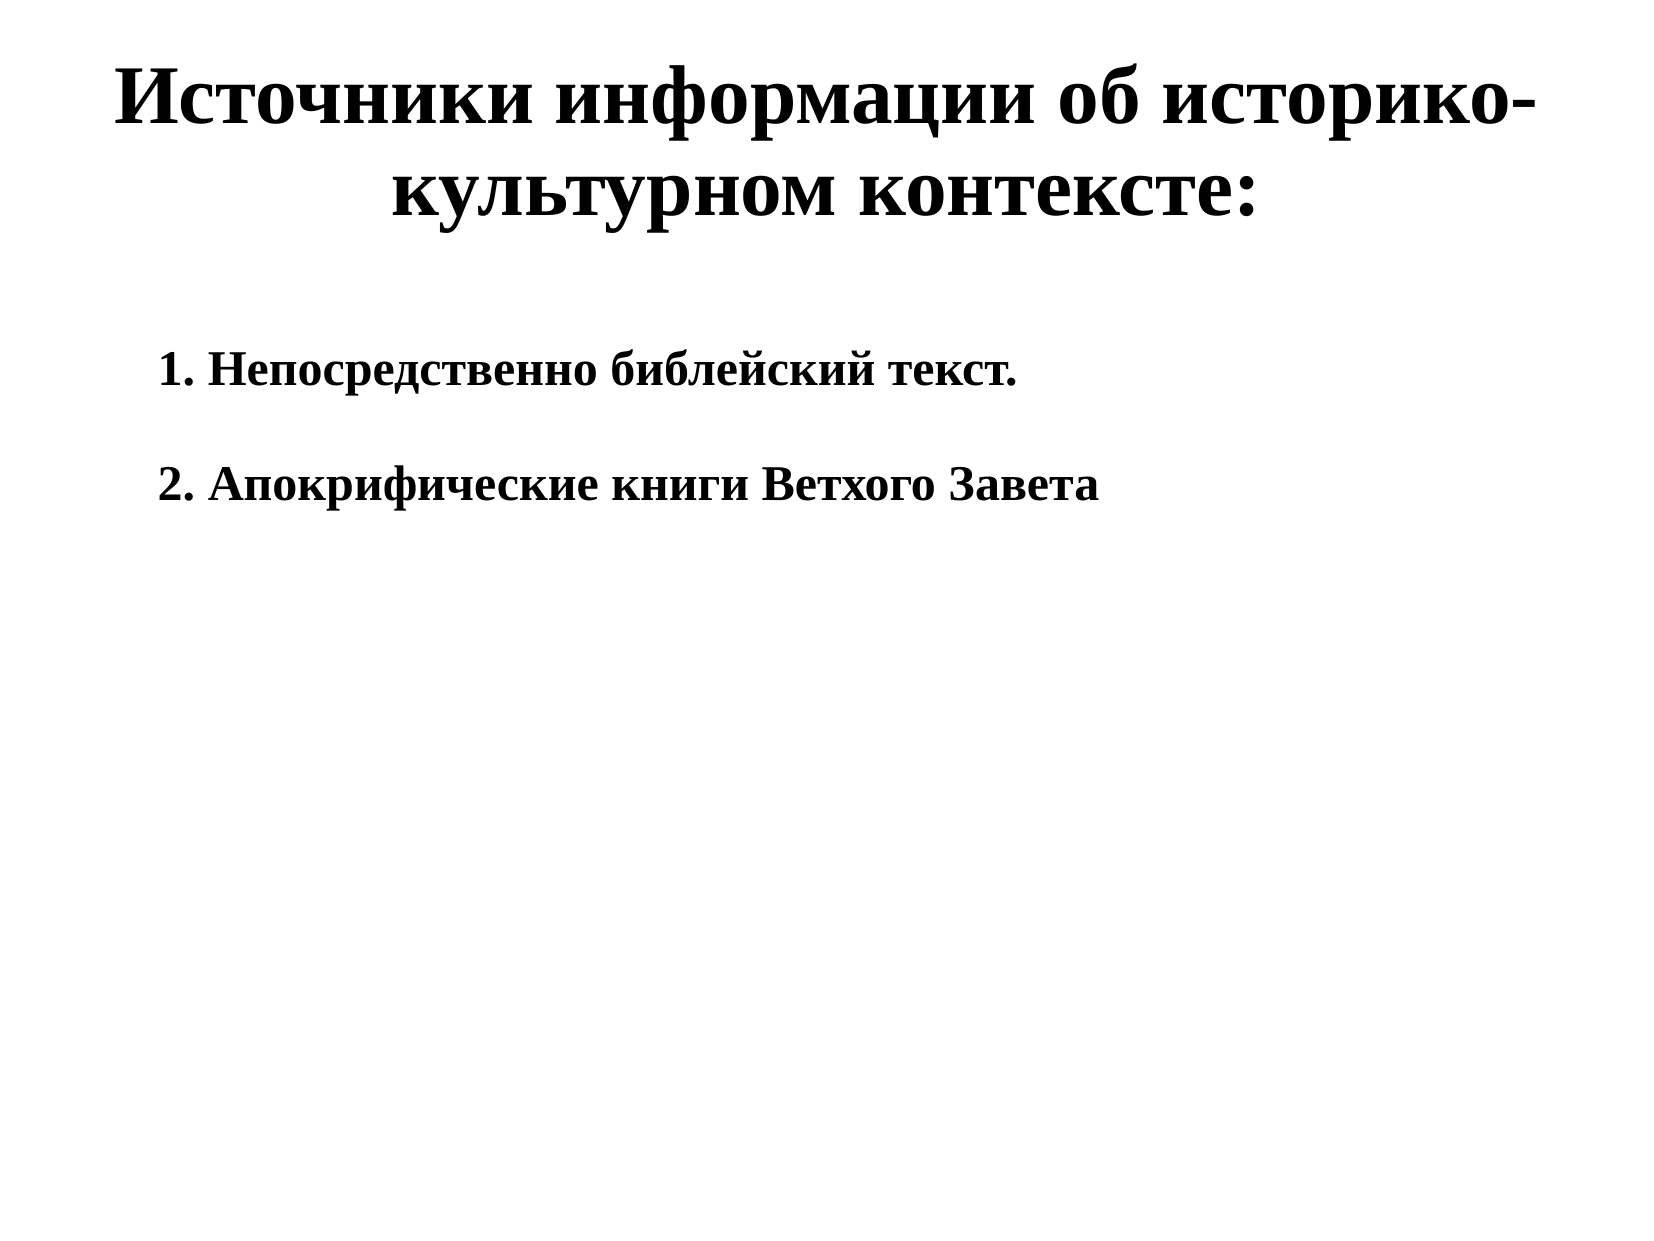

# Источники информации об историко-культурном контексте:
	1. Непосредственно библейский текст.
	2. Апокрифические книги Ветхого Завета